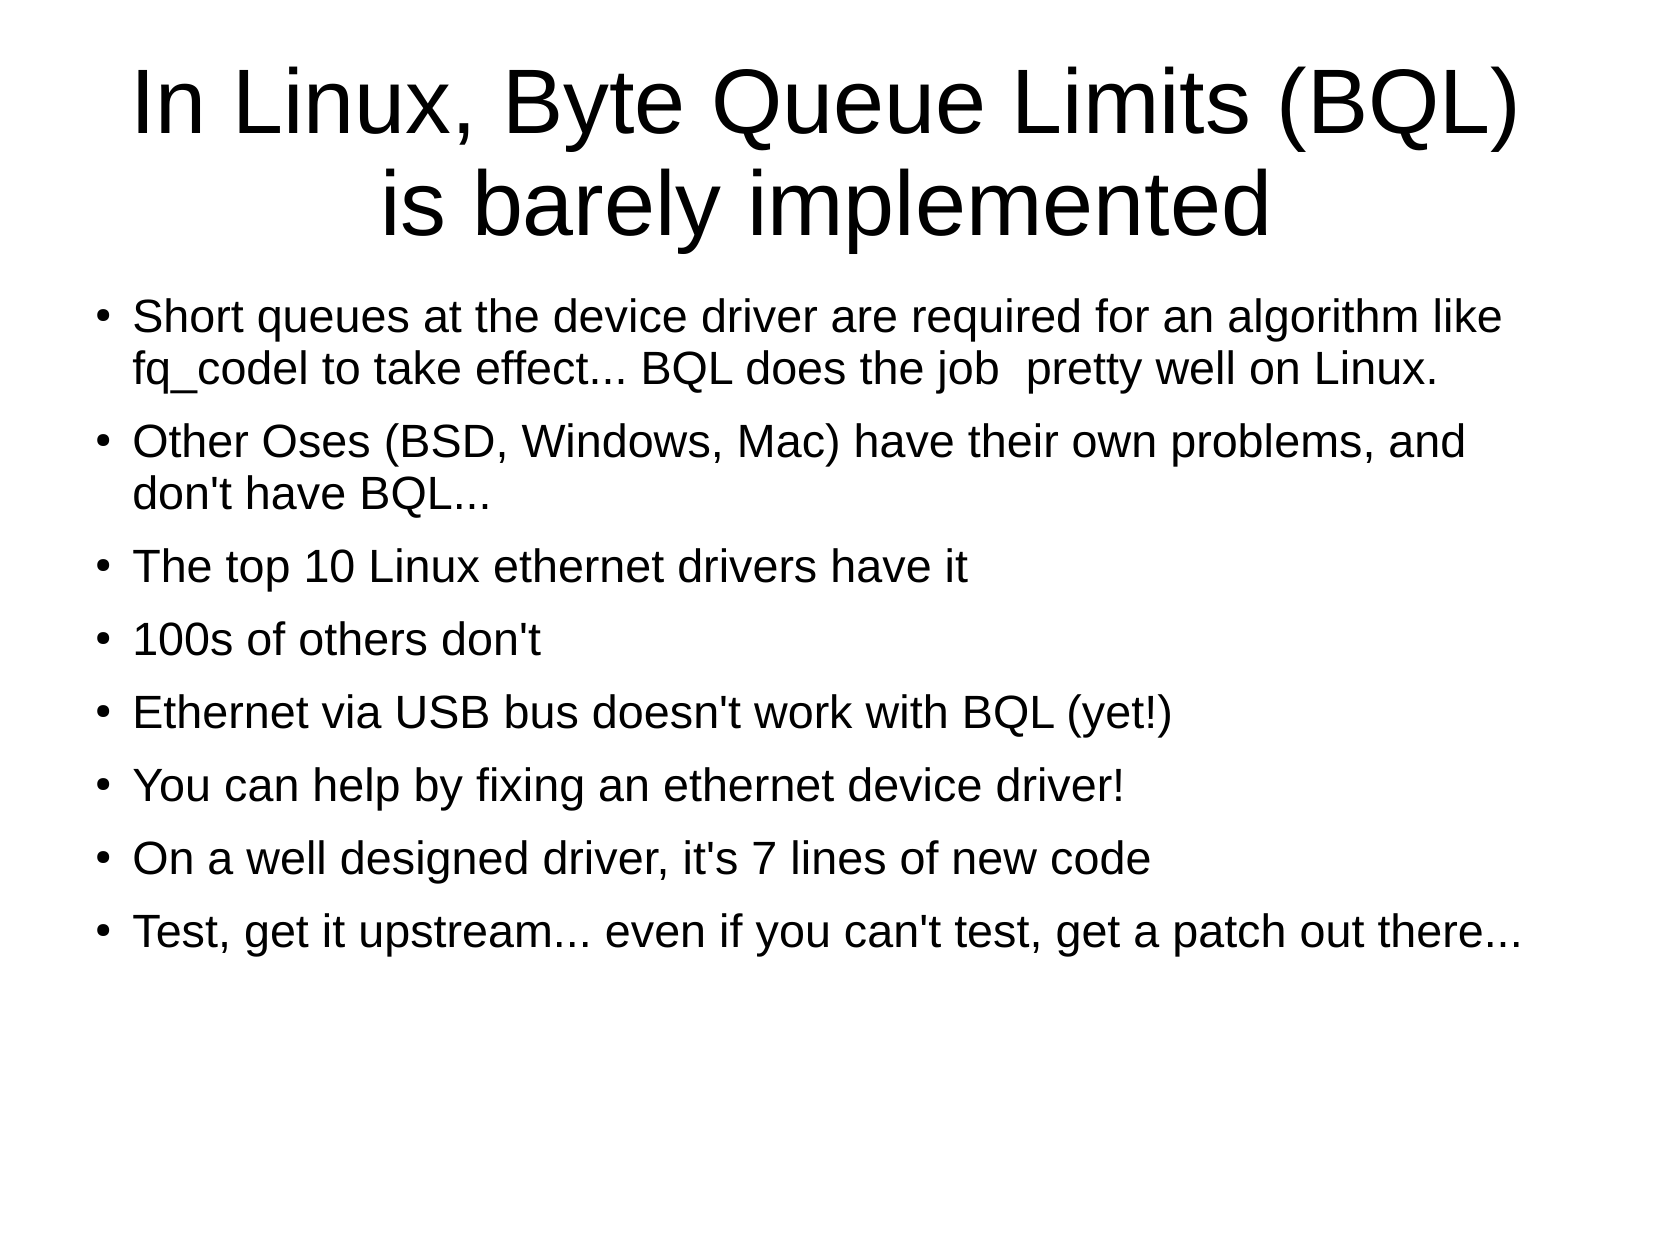

# In Linux, Byte Queue Limits (BQL) is barely implemented
Short queues at the device driver are required for an algorithm like fq_codel to take effect... BQL does the job pretty well on Linux.
Other Oses (BSD, Windows, Mac) have their own problems, and don't have BQL...
The top 10 Linux ethernet drivers have it
100s of others don't
Ethernet via USB bus doesn't work with BQL (yet!)
You can help by fixing an ethernet device driver!
On a well designed driver, it's 7 lines of new code
Test, get it upstream... even if you can't test, get a patch out there...